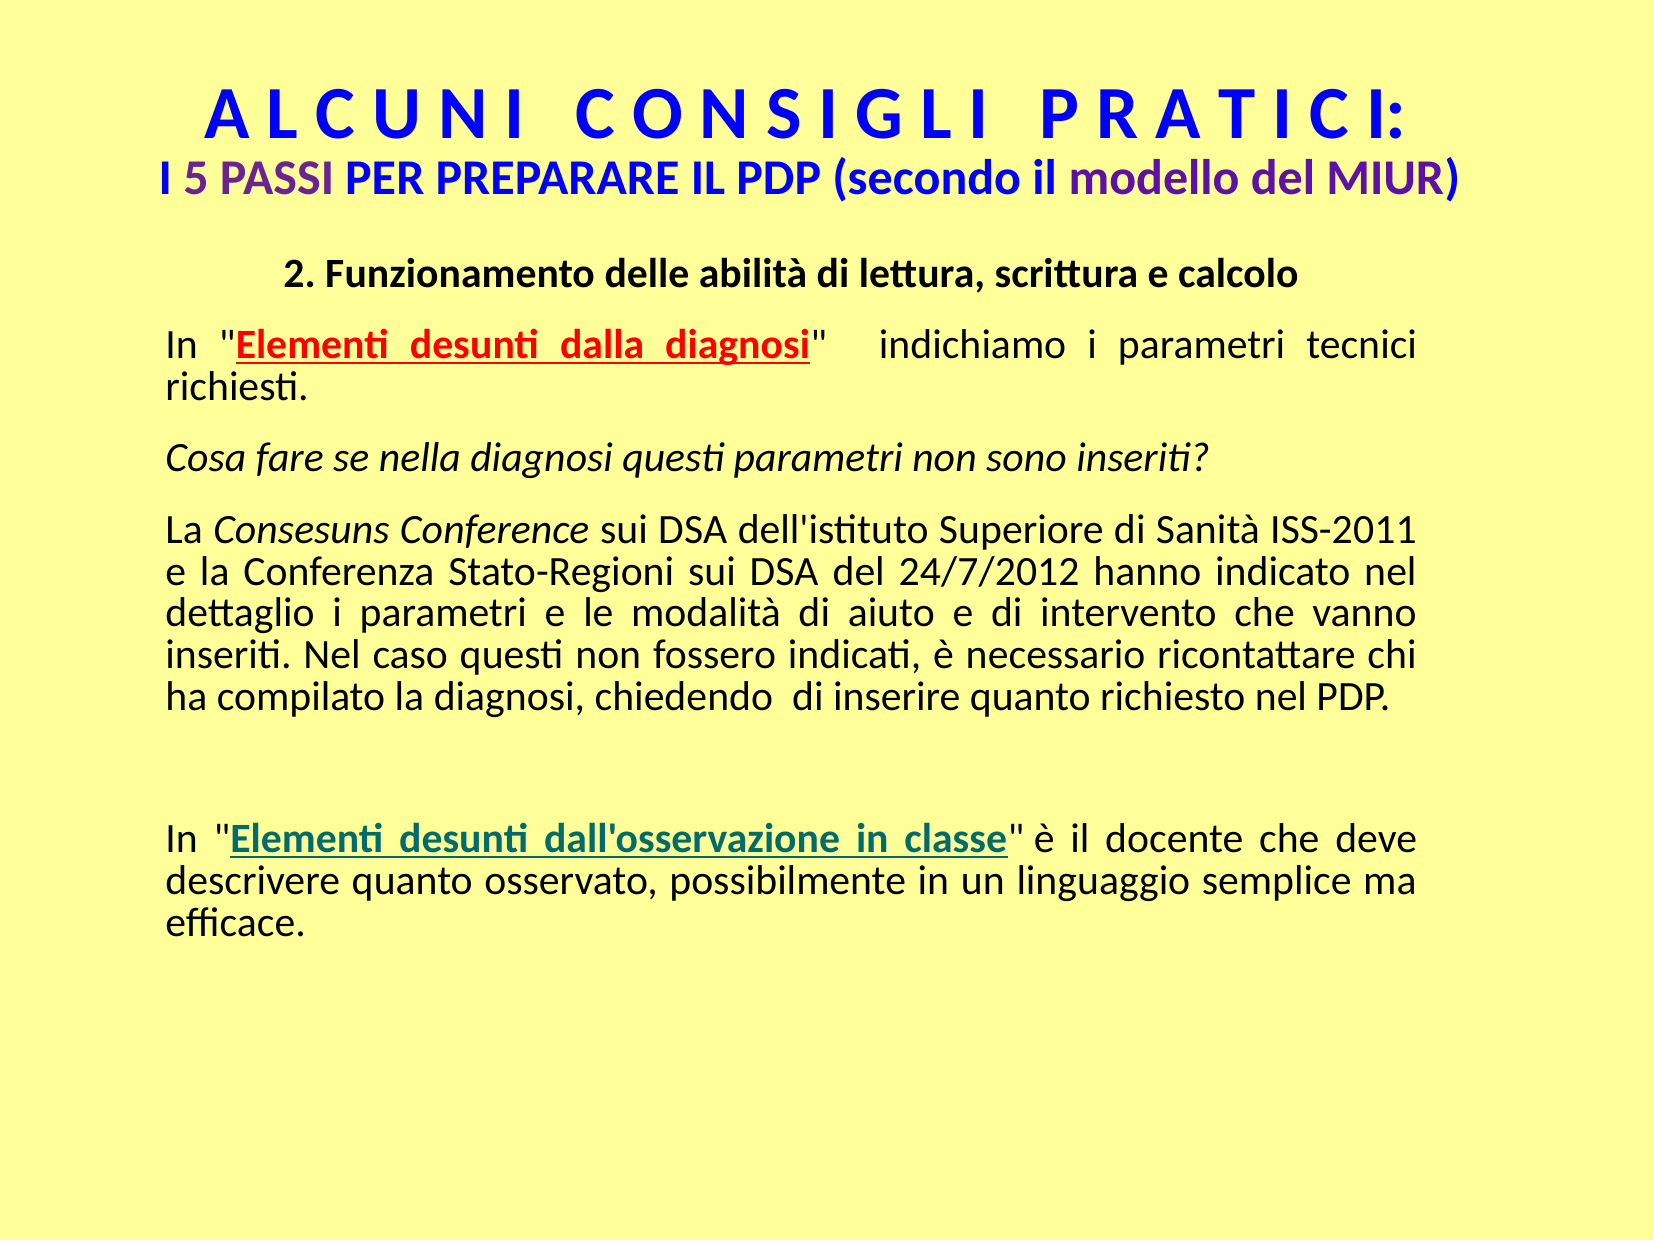

# A L C U N I C O N S I G L I P R A T I C I: I 5 PASSI PER PREPARARE IL PDP (secondo il modello del MIUR)
2. Funzionamento delle abilità di lettura, scrittura e calcolo
In "Elementi desunti dalla diagnosi"  indichiamo i parametri tecnici richiesti.
Cosa fare se nella diagnosi questi parametri non sono inseriti?
La Consesuns Conference sui DSA dell'istituto Superiore di Sanità ISS-2011 e la Conferenza Stato-Regioni sui DSA del 24/7/2012 hanno indicato nel dettaglio i parametri e le modalità di aiuto e di intervento che vanno inseriti. Nel caso questi non fossero indicati, è necessario ricontattare chi ha compilato la diagnosi, chiedendo di inserire quanto richiesto nel PDP.
In "Elementi desunti dall'osservazione in classe" è il docente che deve descrivere quanto osservato, possibilmente in un linguaggio semplice ma efficace.